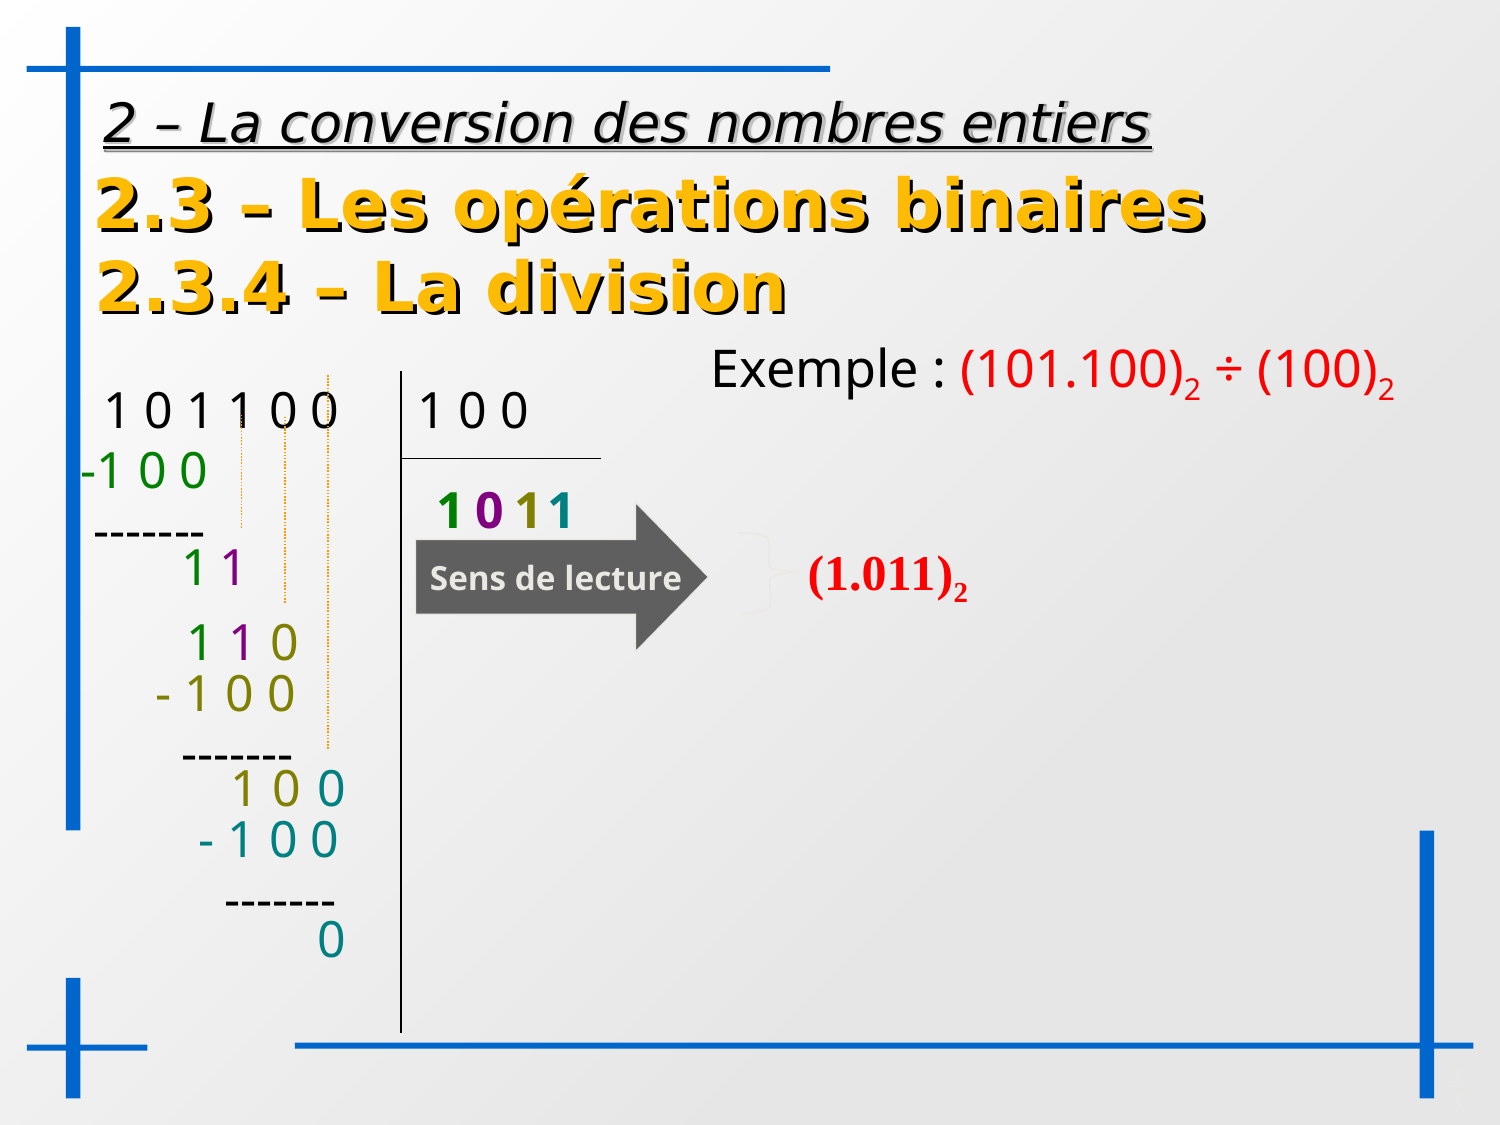

# 2 – La conversion des nombres entiers
2.3 – Les opérations binaires
2.3.4 – La division
Exemple : (101.100)2 ÷ (100)2
1 0 1 1 0 0 1 0 0
0
1 1 0
 1
 -1 0 0
 -------
1
0
1
1
Sens de lecture
 1
(1.011)2
- 1 0 0
 -------
 1 0
- 1 0 0
 -------
0